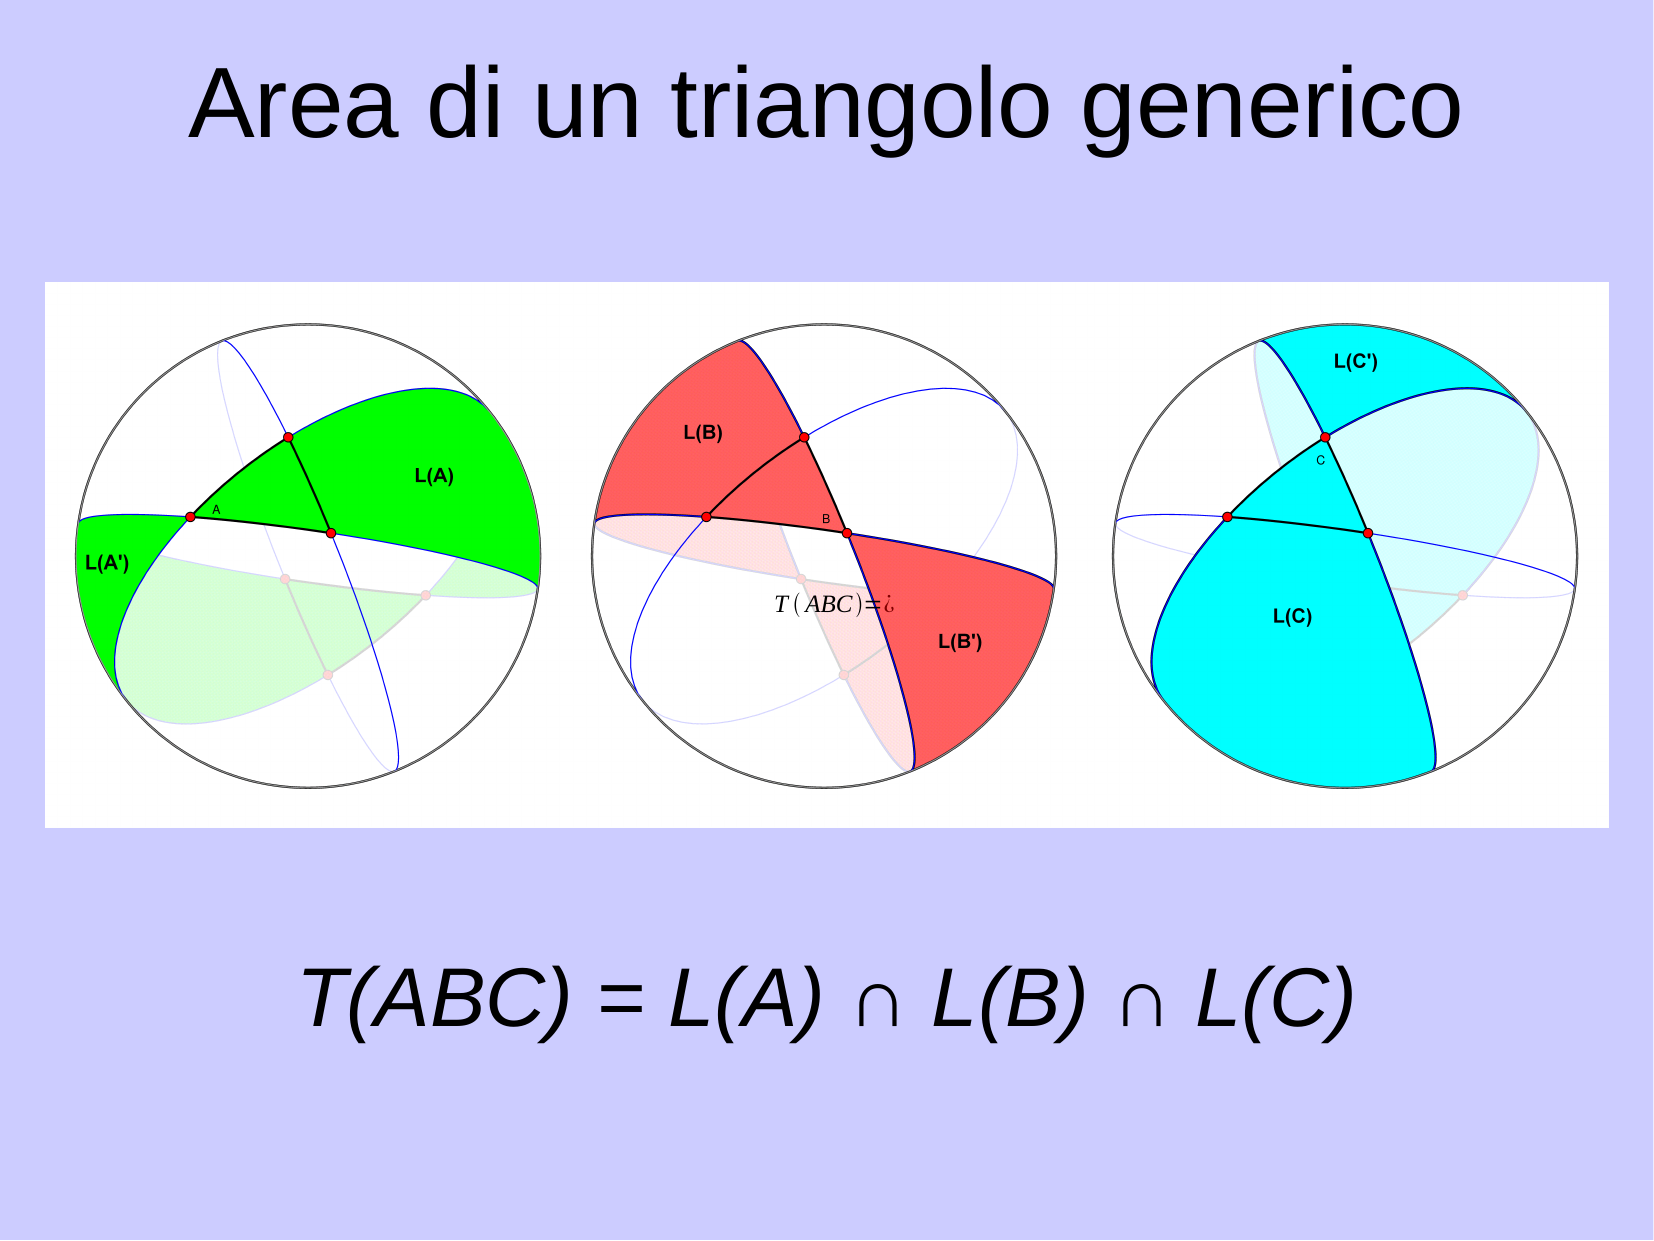

Area di un triangolo generico
T(ABC) = L(A) ∩ L(B) ∩ L(C)